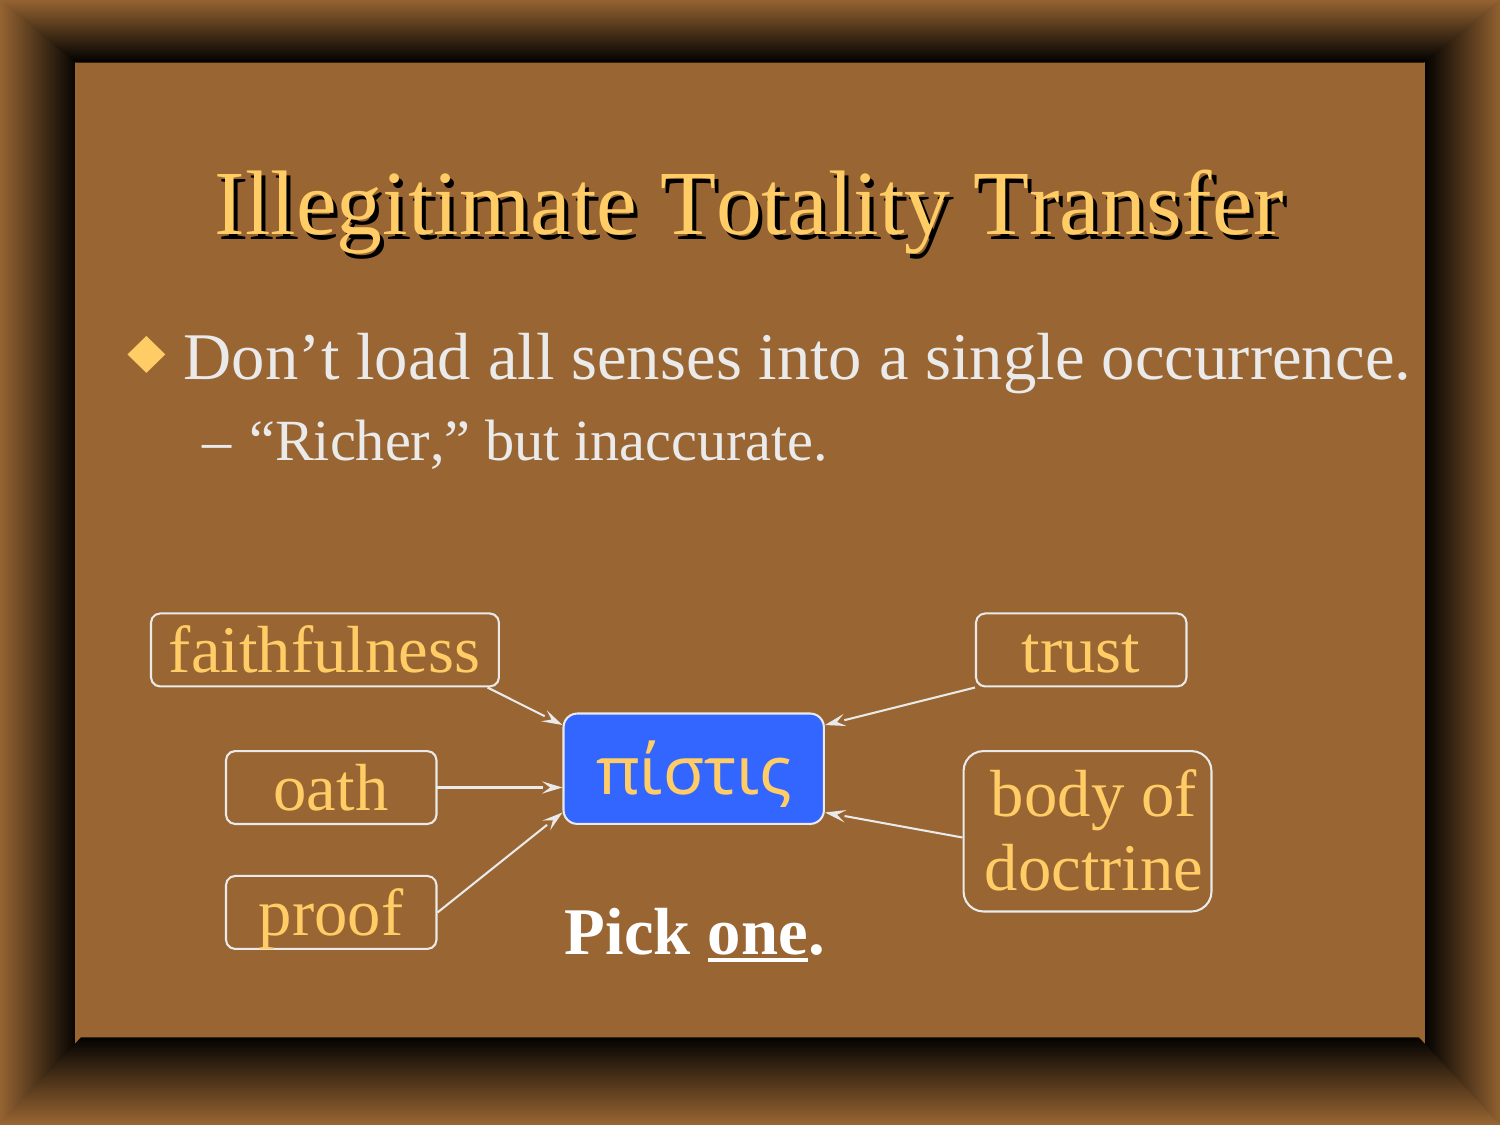

# Illegitimate Totality Transfer
Don’t load all senses into a single occurrence.
“Richer,” but inaccurate.
faithfulness
trust
πίστις
oath
body of
doctrine
proof
Pick one.